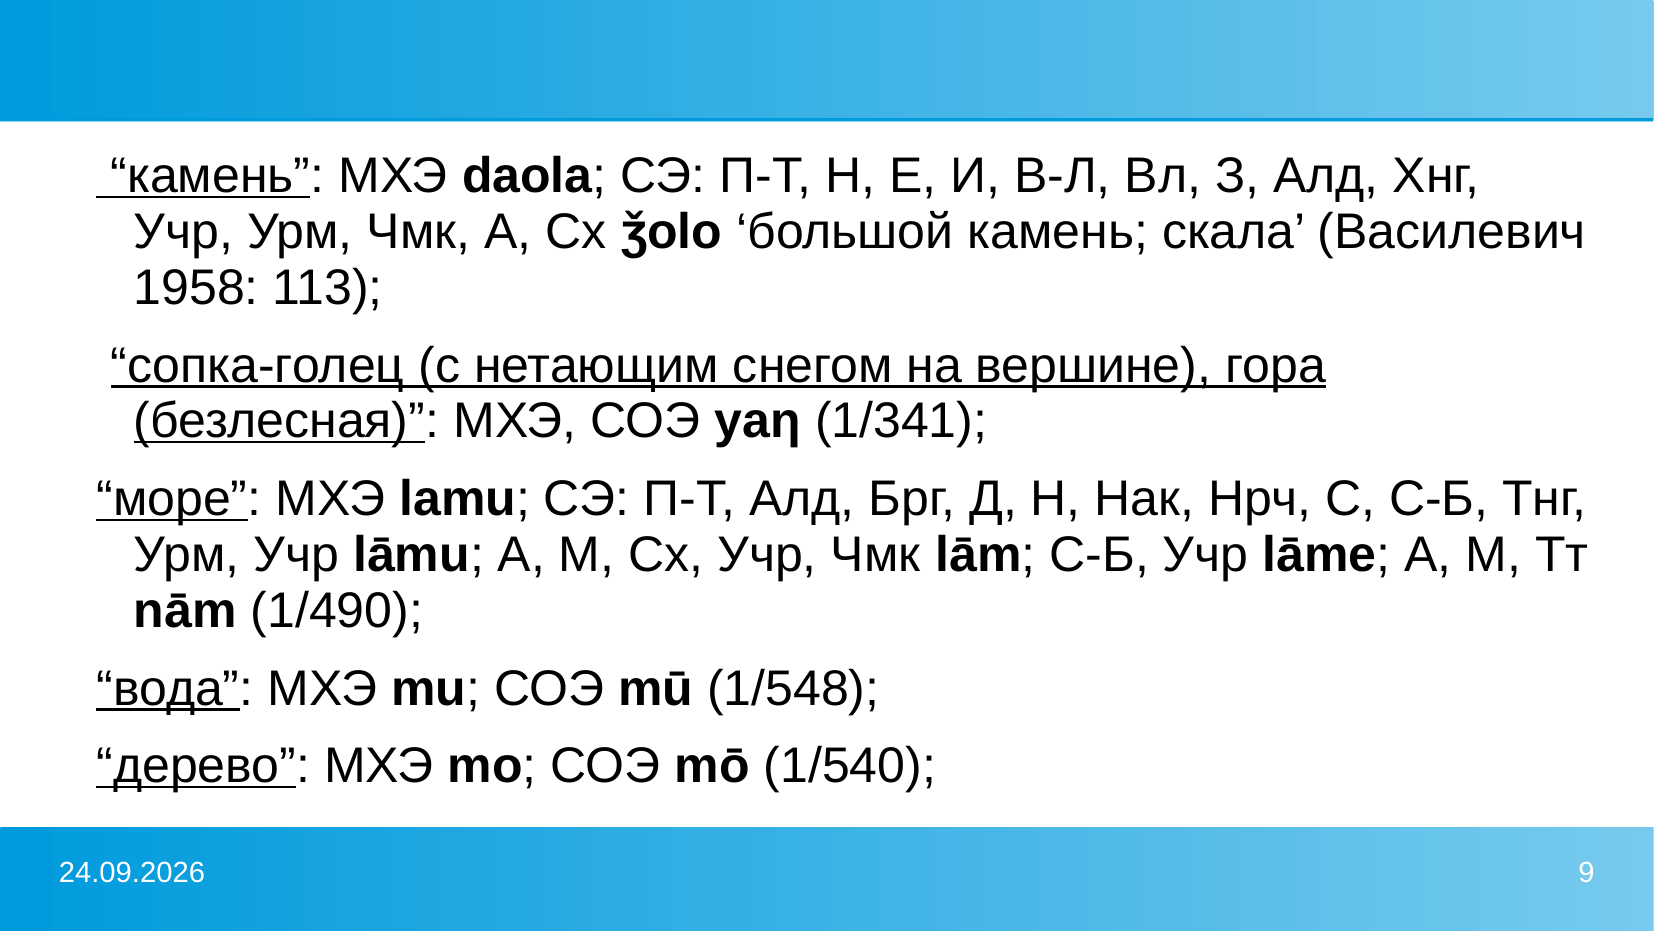

#
 “камень”: МХЭ daola; СЭ: П-Т, Н, Е, И, В-Л, Вл, З, Алд, Хнг, Учр, Урм, Чмк, А, Сх ǯolo ‘большой камень; скала’ (Василевич 1958: 113);
 “сопка-голец (с нетающим снегом на вершине), гора (безлесная)”: МХЭ, СОЭ yaƞ (1/341);
“море”: МХЭ lamu; СЭ: П-Т, Алд, Брг, Д, Н, Нак, Нрч, С, С-Б, Тнг, Урм, Учр lāmu; А, М, Сх, Учр, Чмк lām; С-Б, Учр lāme; А, М, Тт nām (1/490);
“вода”: МХЭ mu; СОЭ mū (1/548);
“дерево”: МХЭ mo; СОЭ mō (1/540);
9